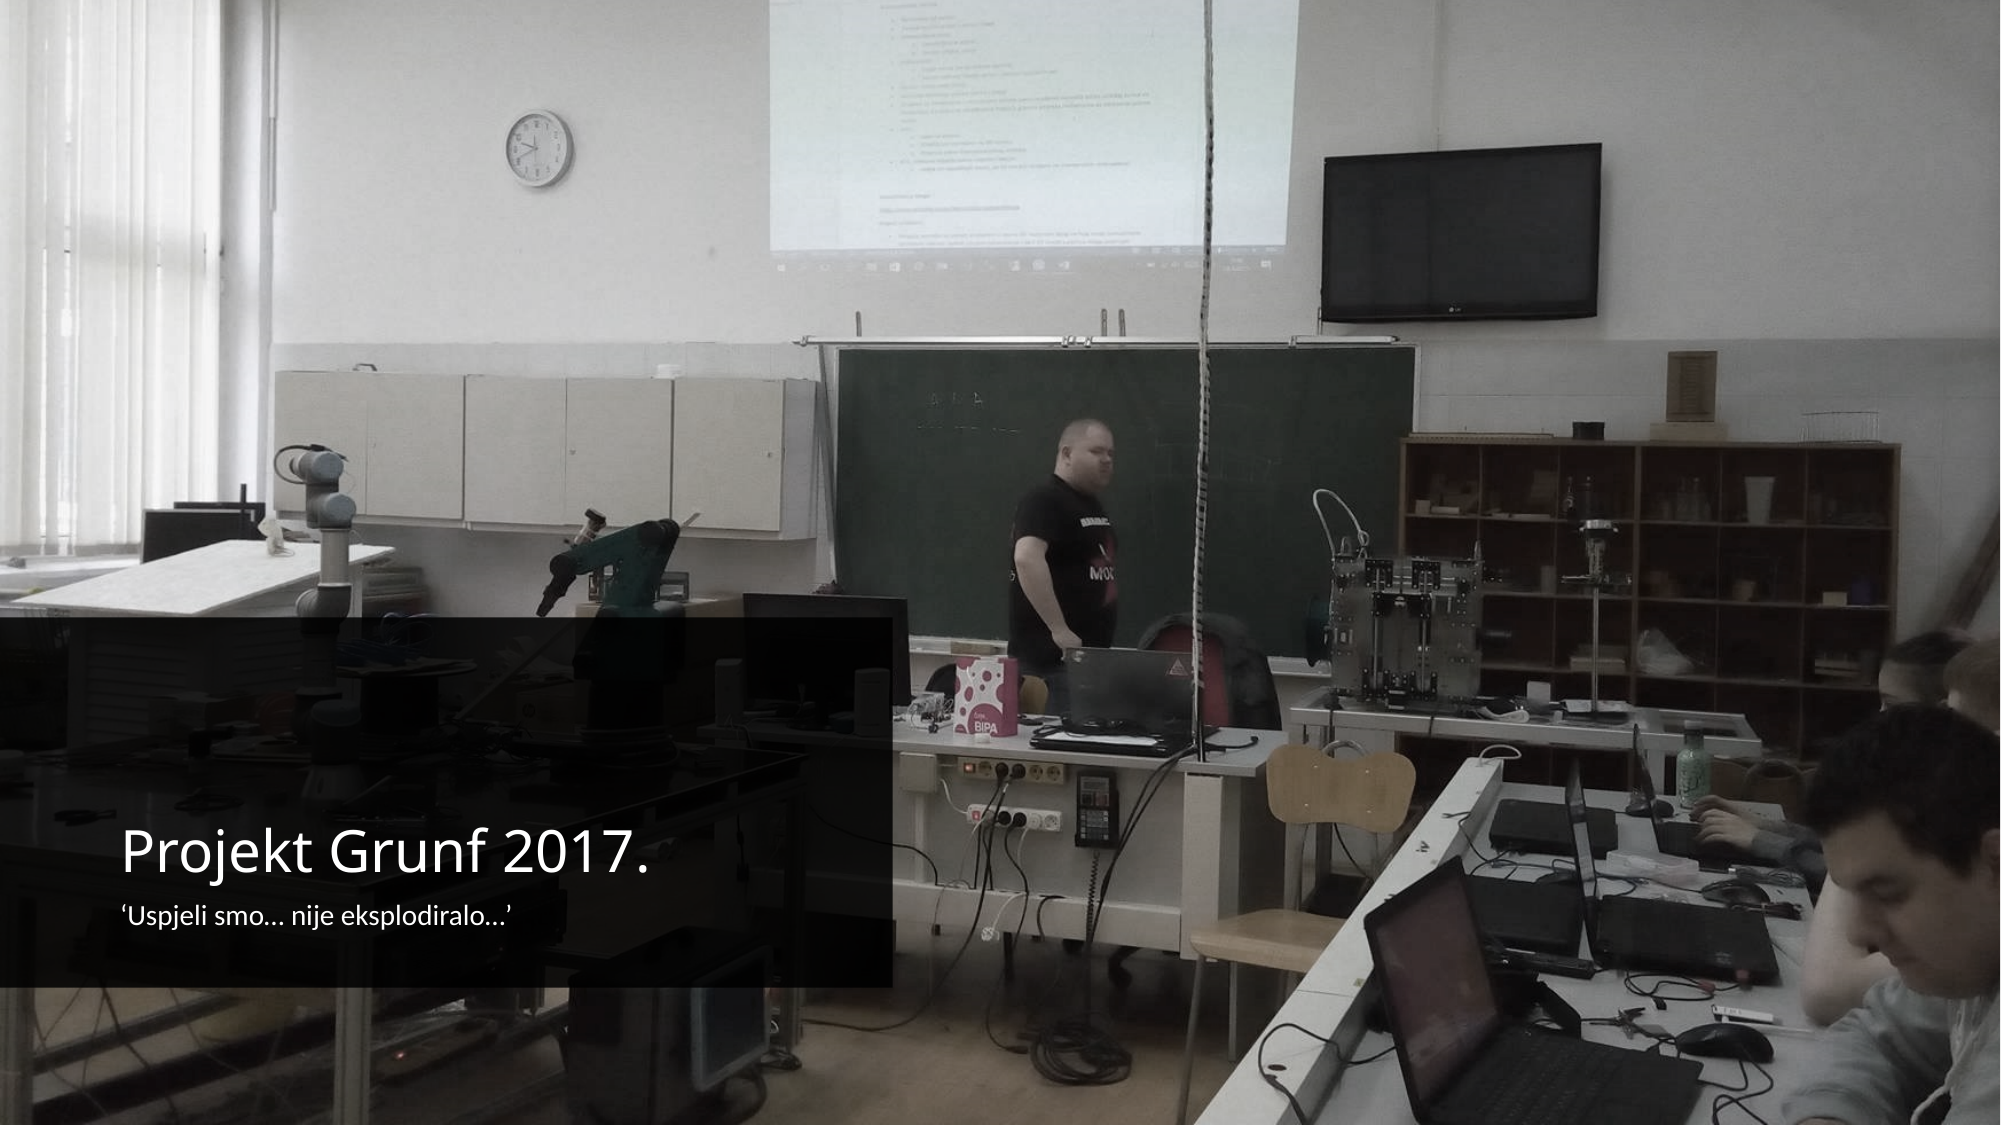

# Projekt Grunf 2017.
‘Uspjeli smo… nije eksplodiralo…’